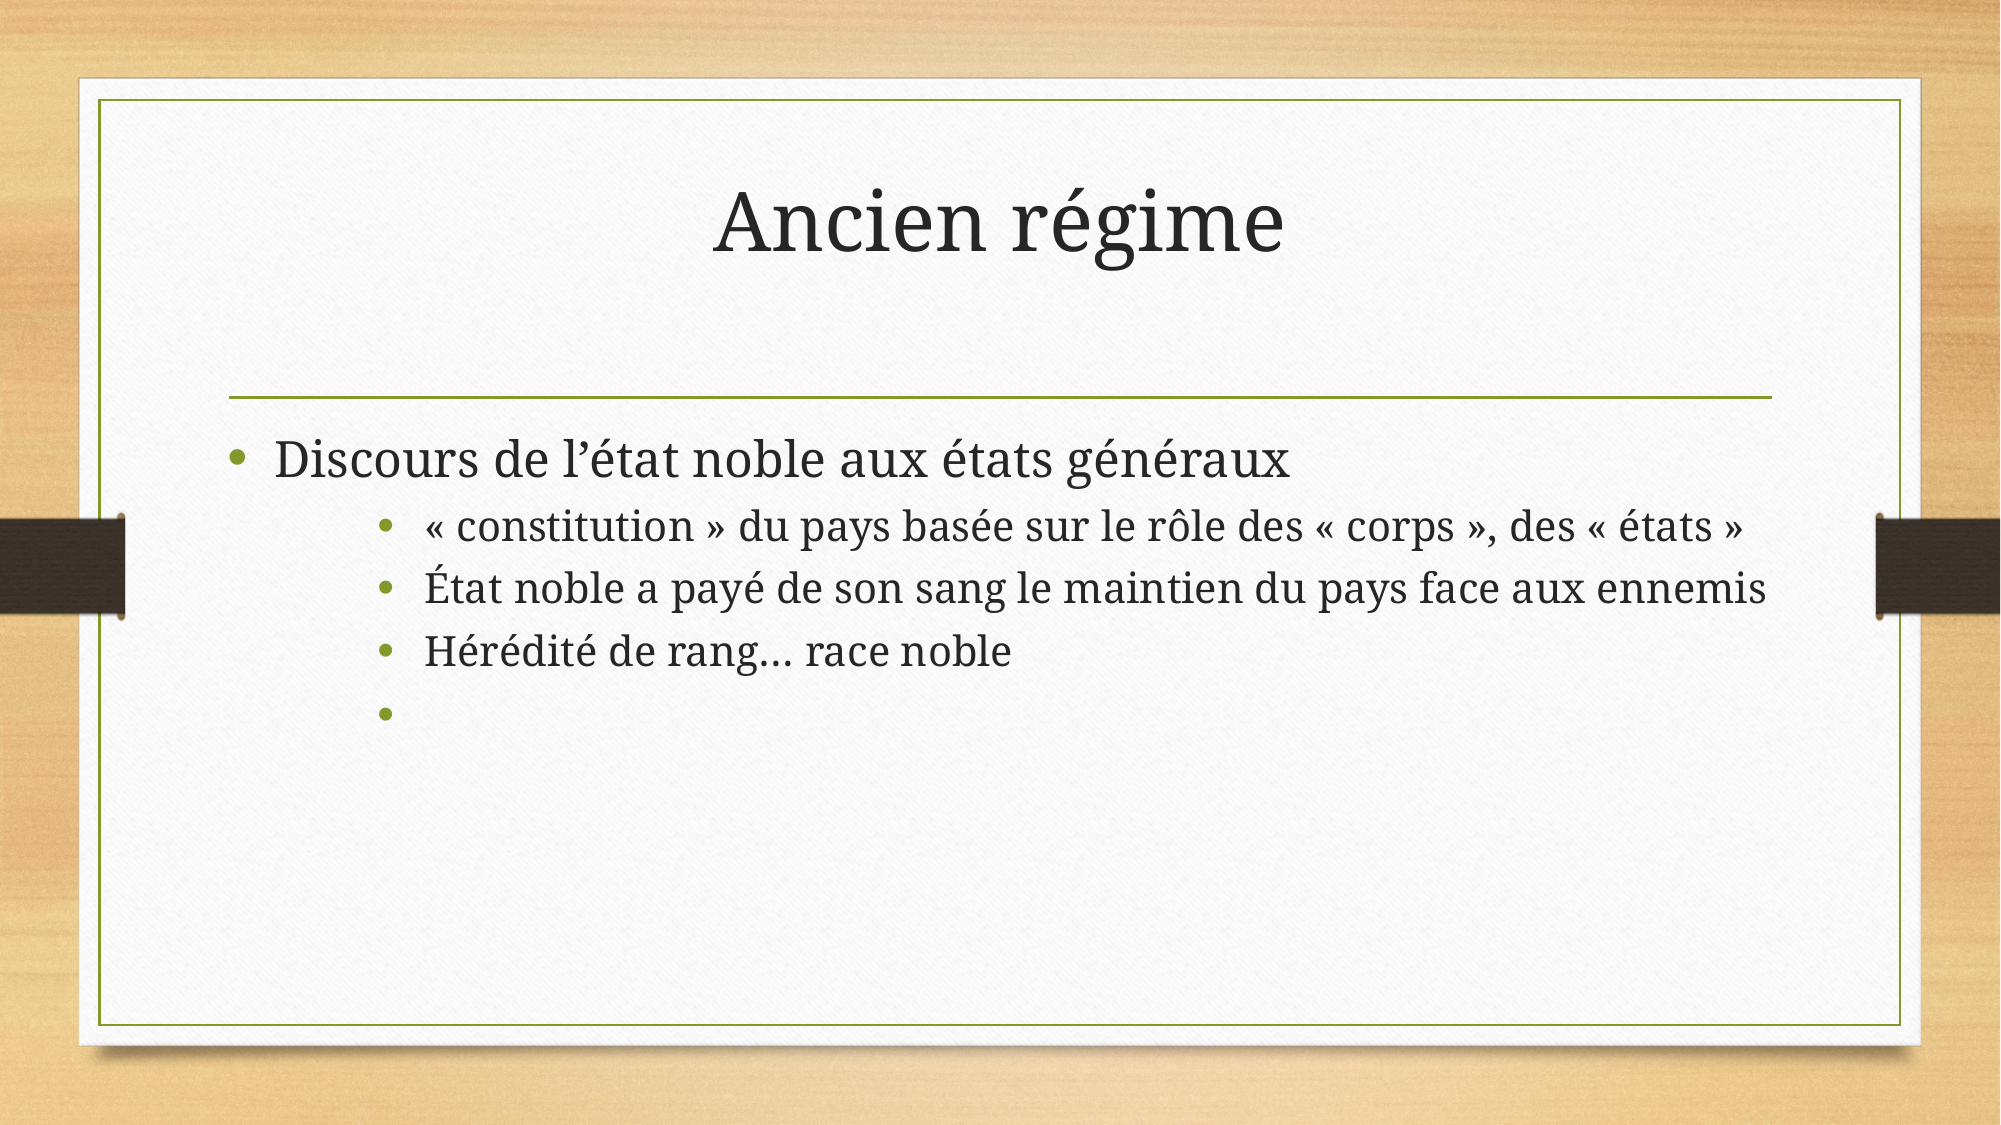

# Ancien régime
Discours de l’état noble aux états généraux
« constitution » du pays basée sur le rôle des « corps », des « états »
État noble a payé de son sang le maintien du pays face aux ennemis
Hérédité de rang… race noble